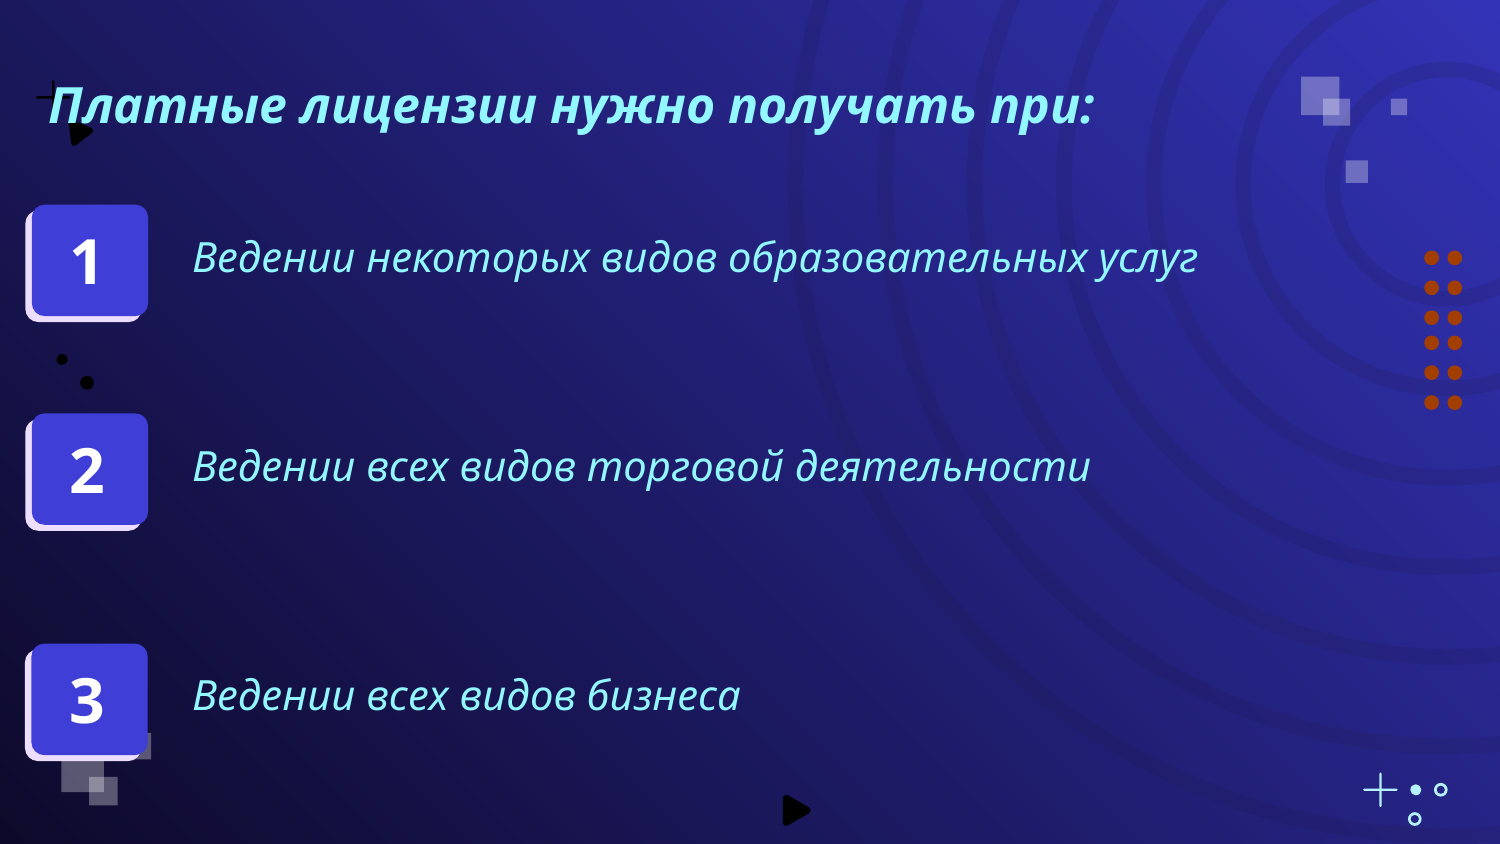

Платные лицензии нужно получать при:
Ведении некоторых видов образовательных услуг
1
# Ведении всех видов торговой деятельности
2
Ведении всех видов бизнеса
3